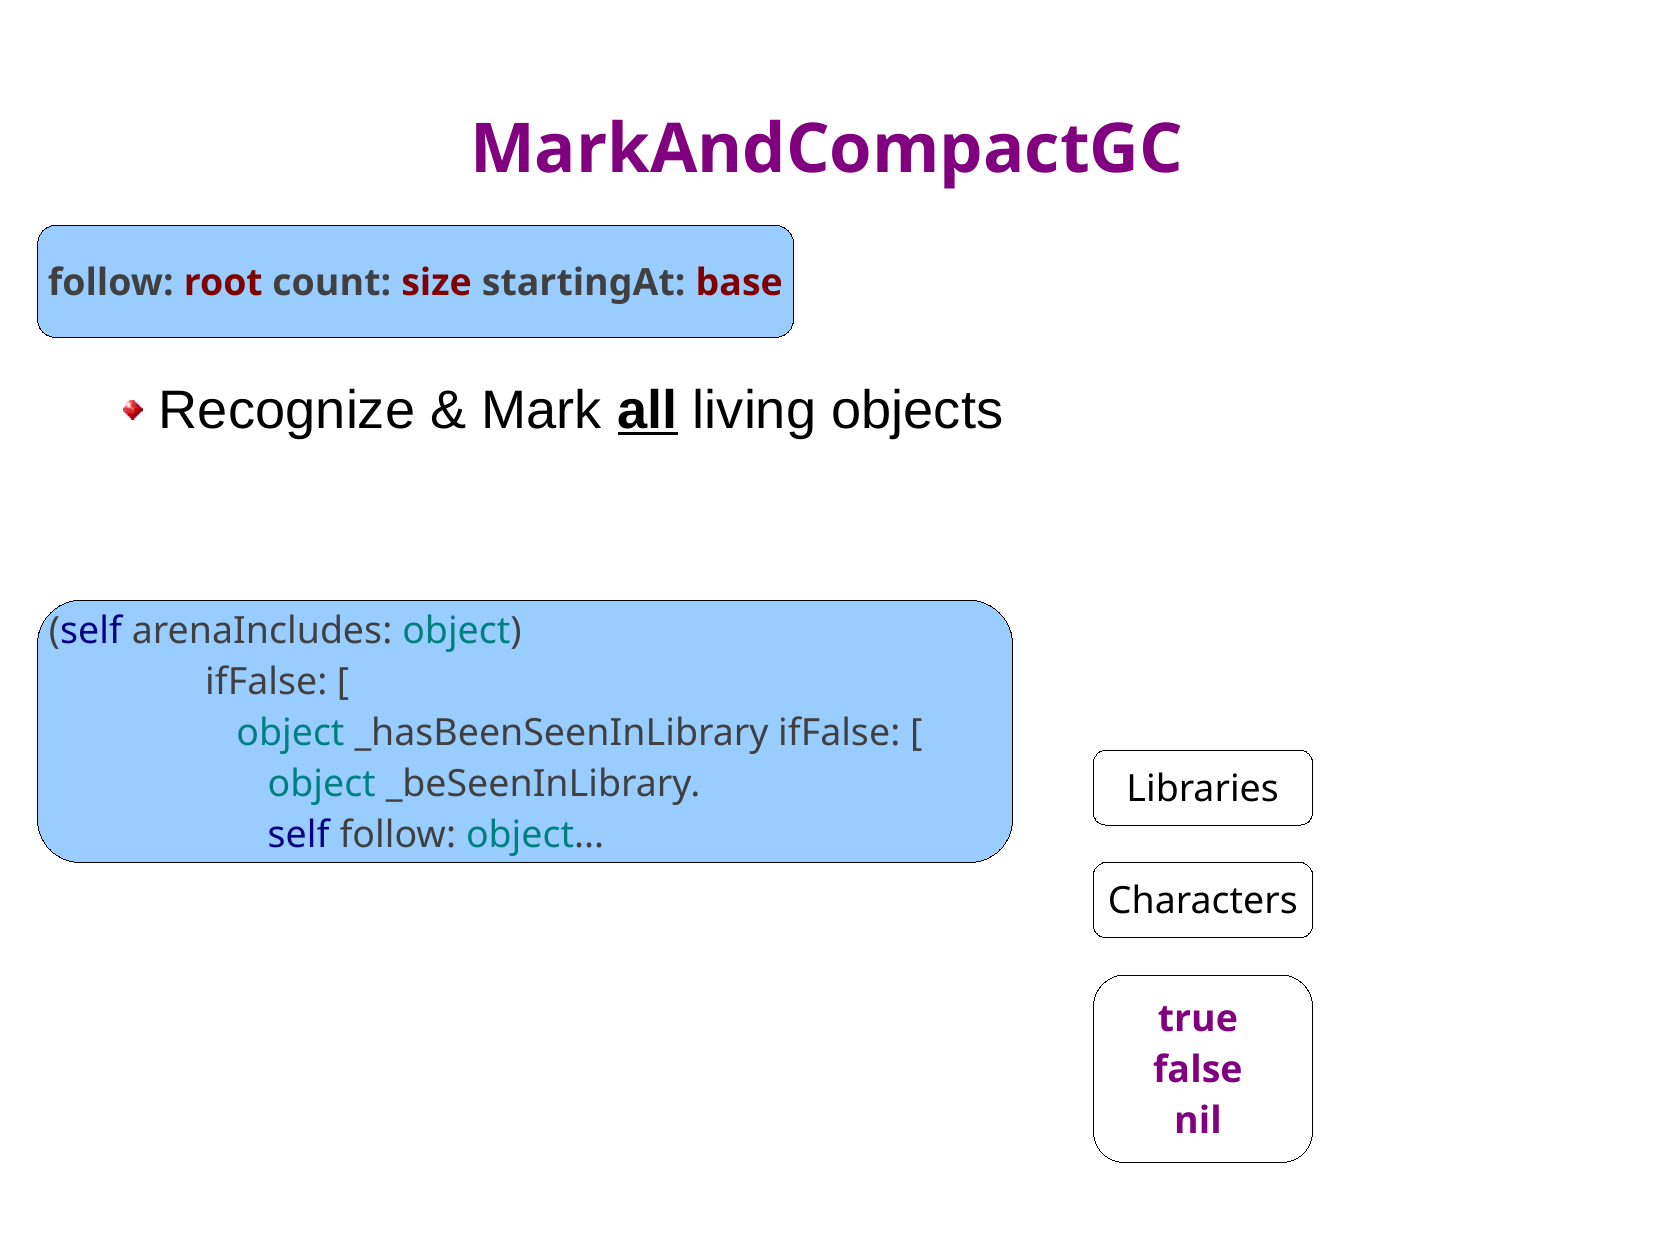

MarkAndCompactGC
follow: root count: size startingAt: base
Recognize & Mark all living objects
(self arenaIncludes: object)
					ifFalse: [
						object _hasBeenSeenInLibrary ifFalse: [
							object _beSeenInLibrary.
							self follow: object...
Libraries
Characters
true
false
nil